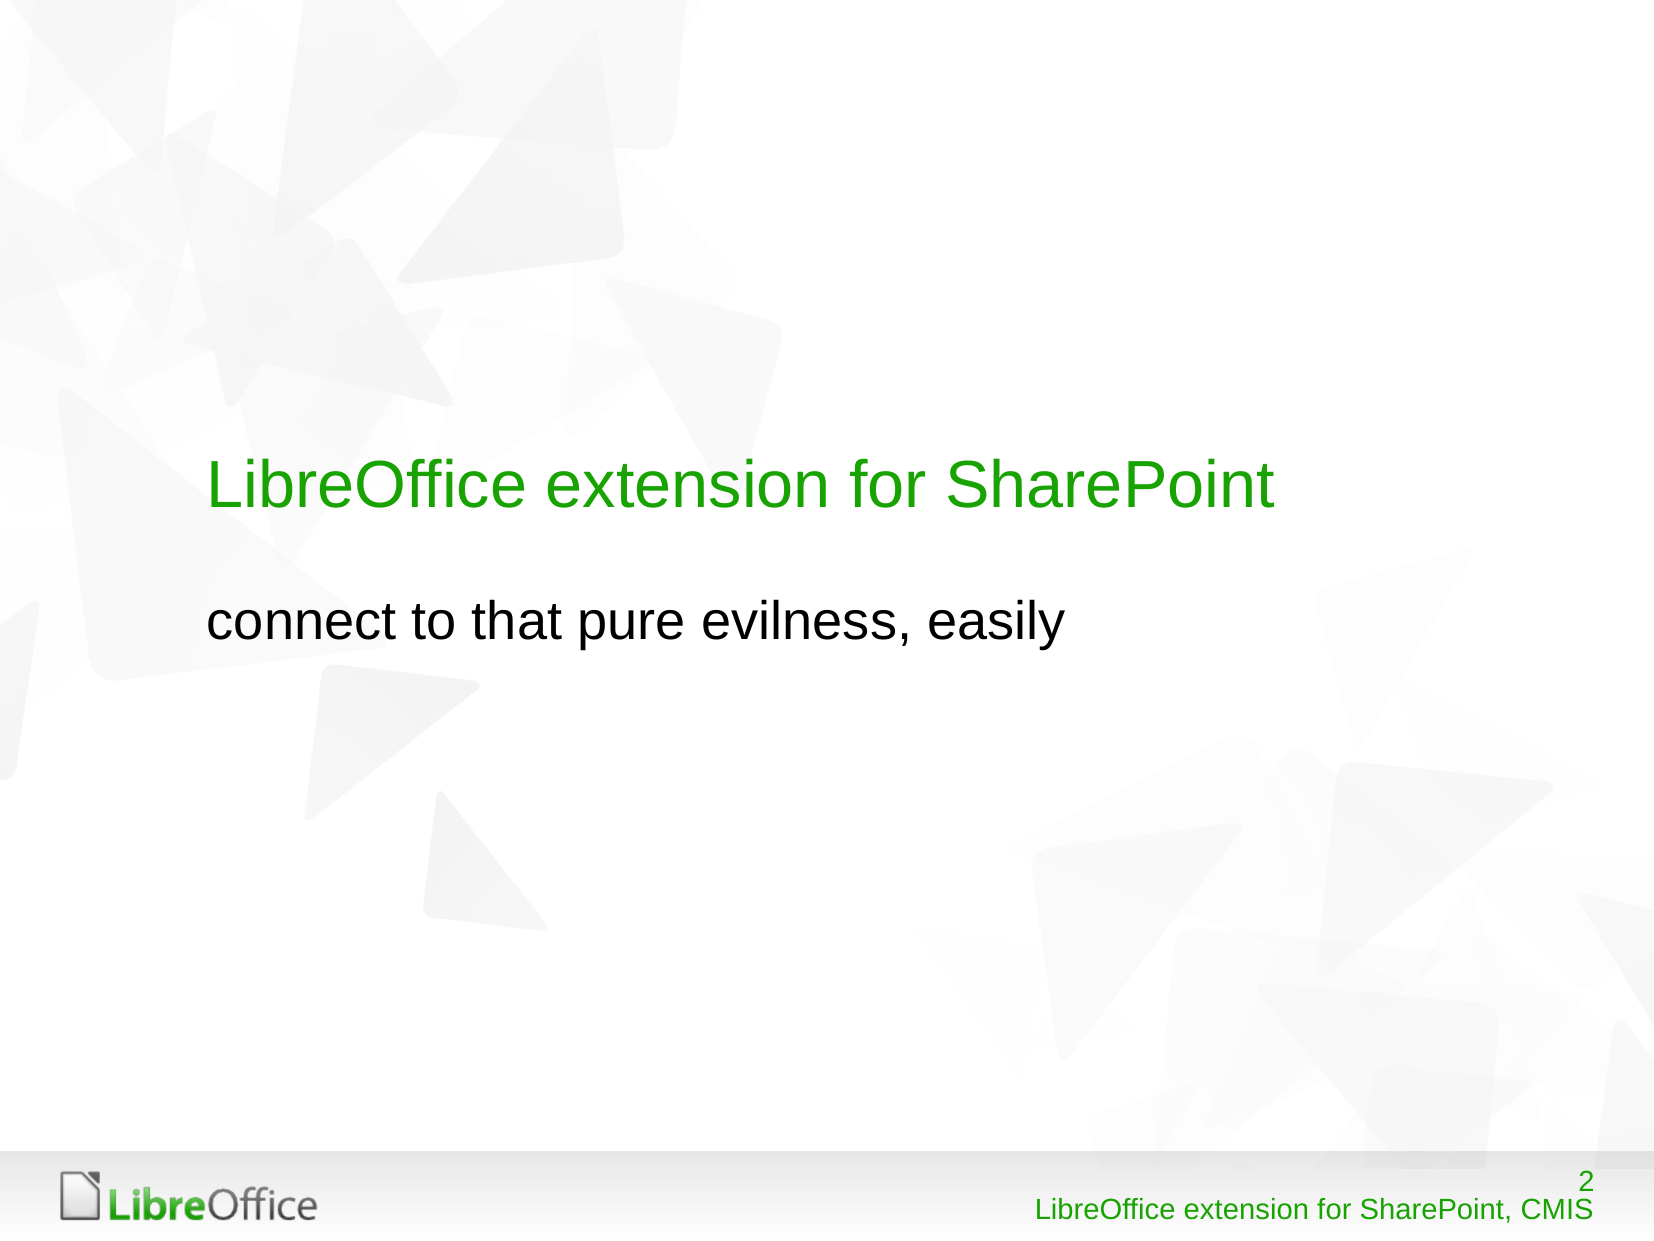

# LibreOffice extension for SharePoint
connect to that pure evilness, easily
2
LibreOffice extension for SharePoint, CMIS